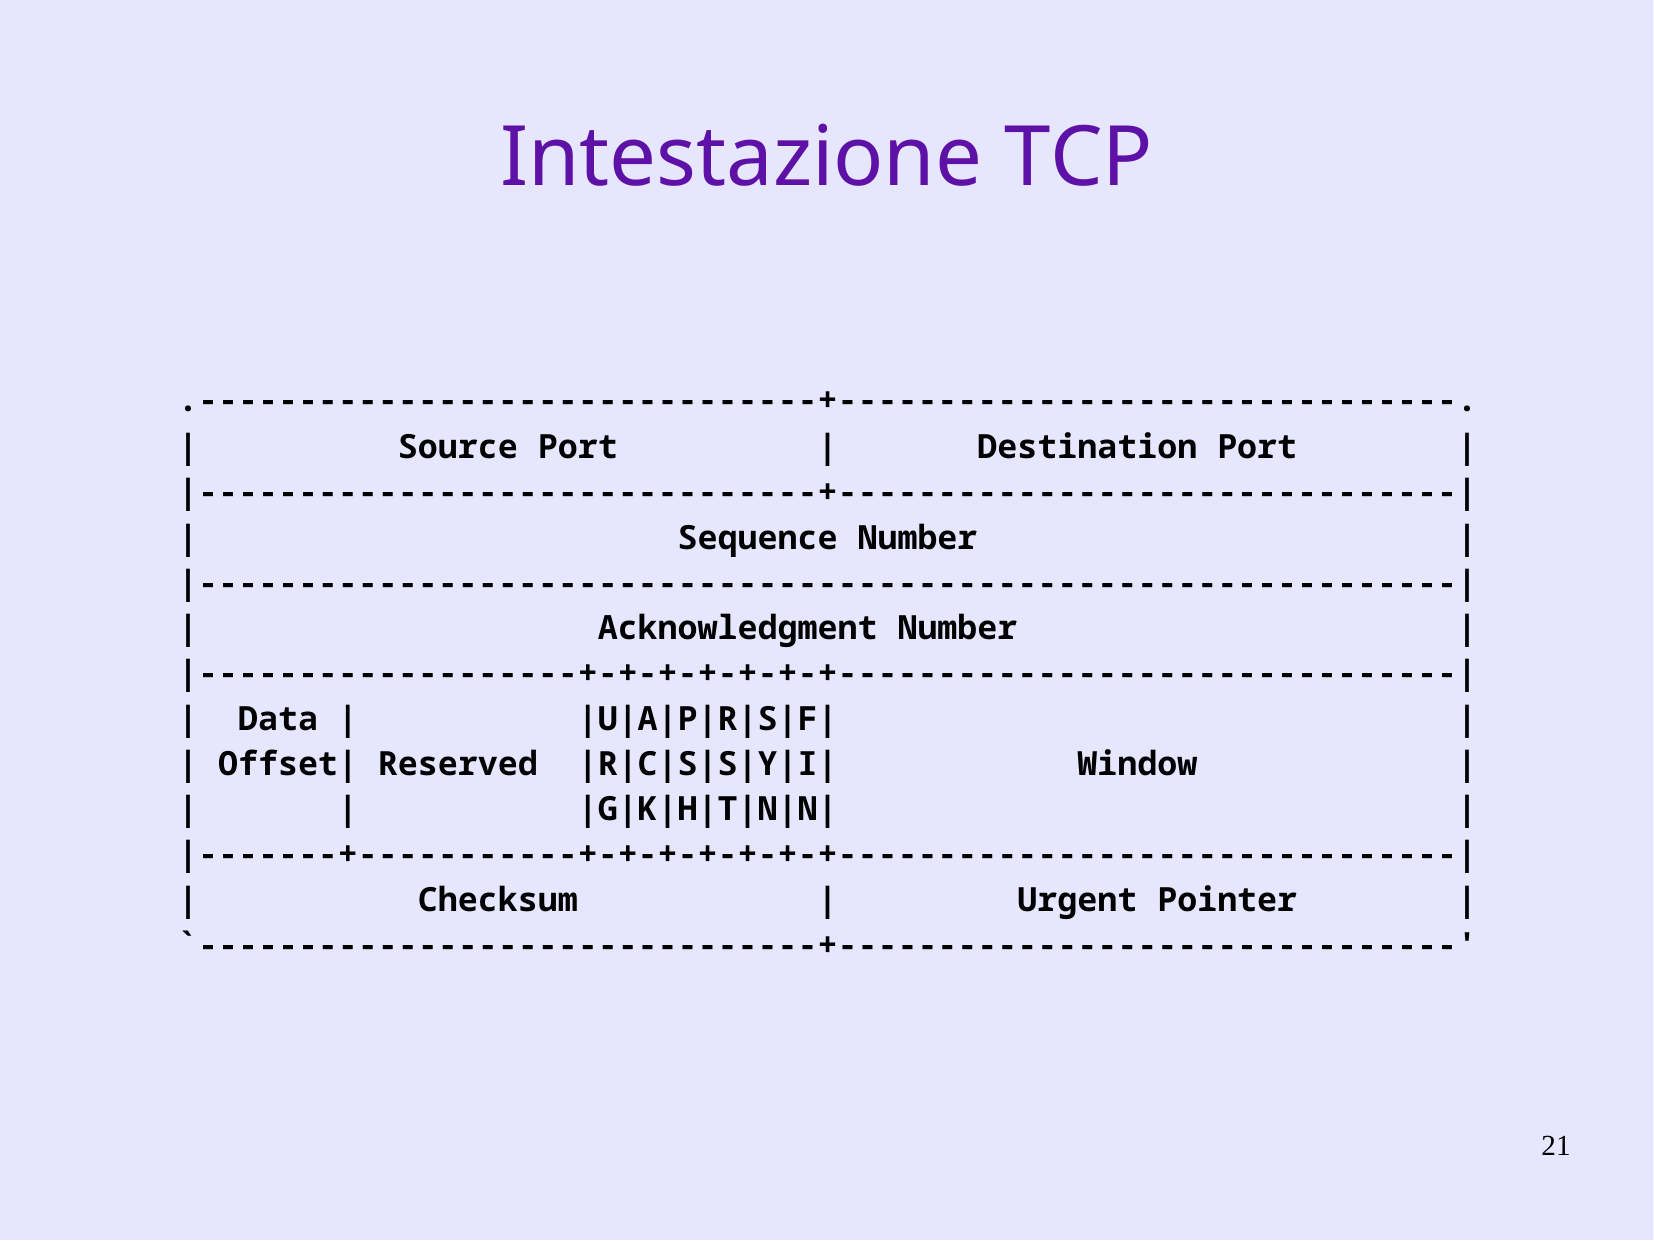

# Intestazione TCP
 .-------------------------------+-------------------------------.
 | Source Port | Destination Port |
 |-------------------------------+-------------------------------|
 | Sequence Number |
 |---------------------------------------------------------------|
 | Acknowledgment Number |
 |-------------------+-+-+-+-+-+-+-------------------------------|
 | Data | |U|A|P|R|S|F| |
 | Offset| Reserved |R|C|S|S|Y|I| Window |
 | | |G|K|H|T|N|N| |
 |-------+-----------+-+-+-+-+-+-+-------------------------------|
 | Checksum | Urgent Pointer |
 `-------------------------------+-------------------------------'
21